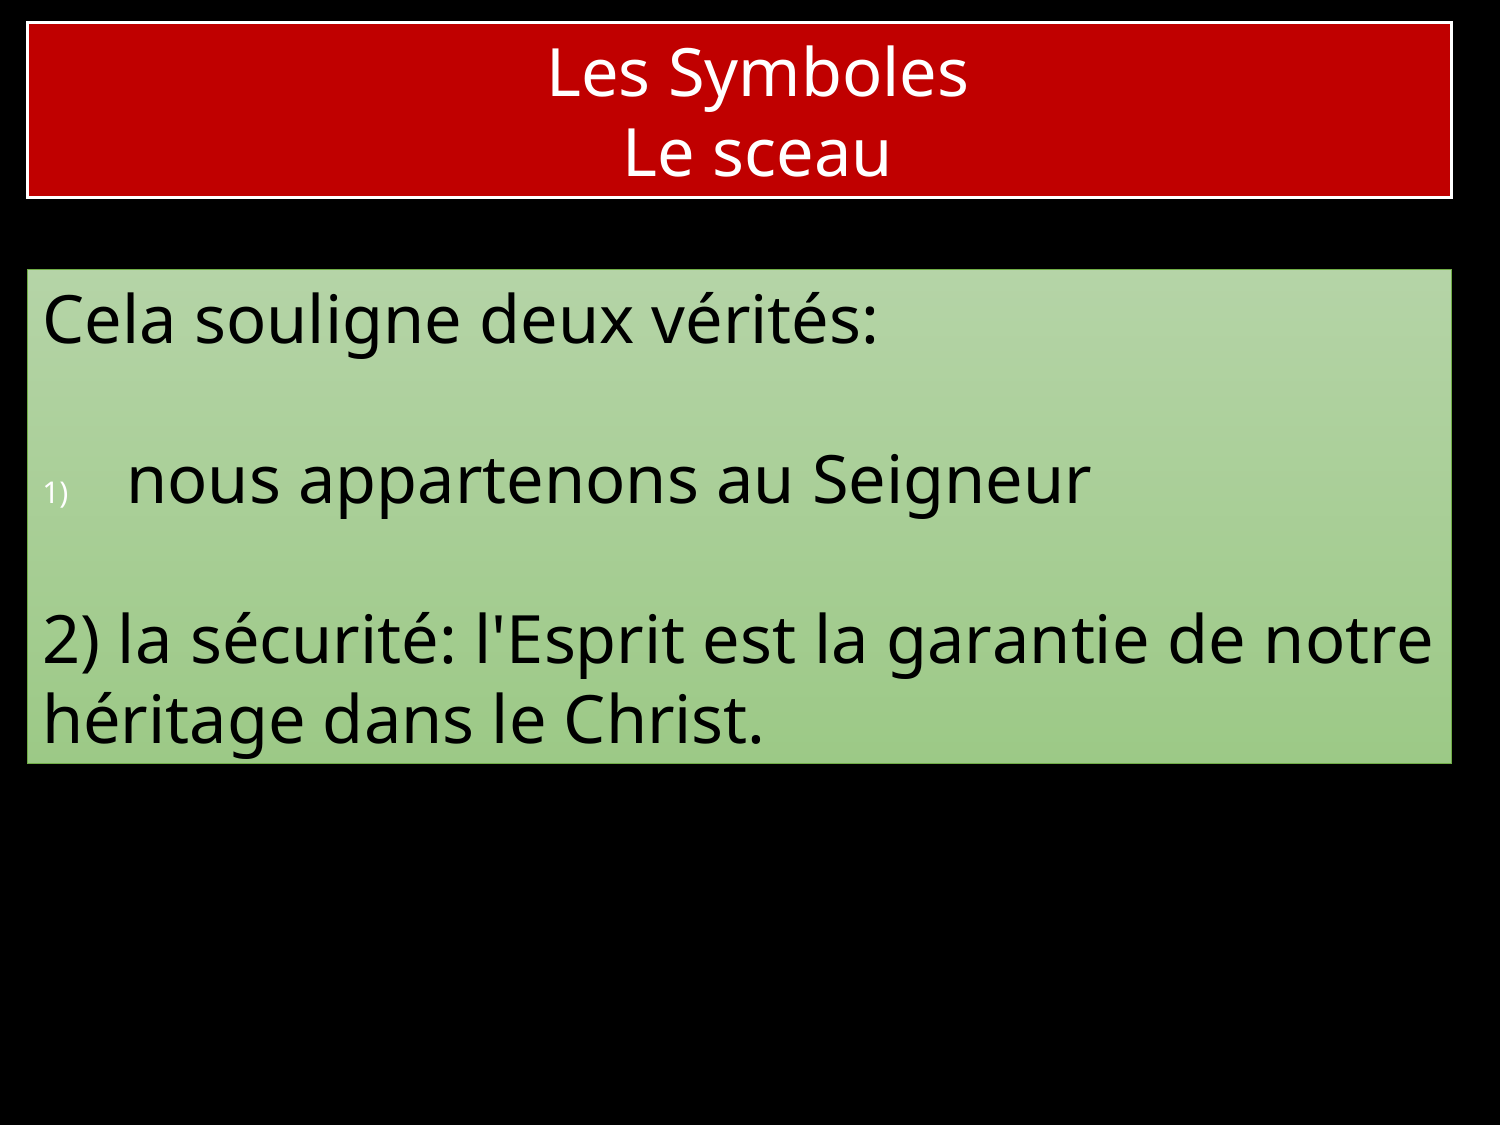

Les Symboles
Le sceau
Cela souligne deux vérités:
nous appartenons au Seigneur
2) la sécurité: l'Esprit est la garantie de notre héritage dans le Christ.